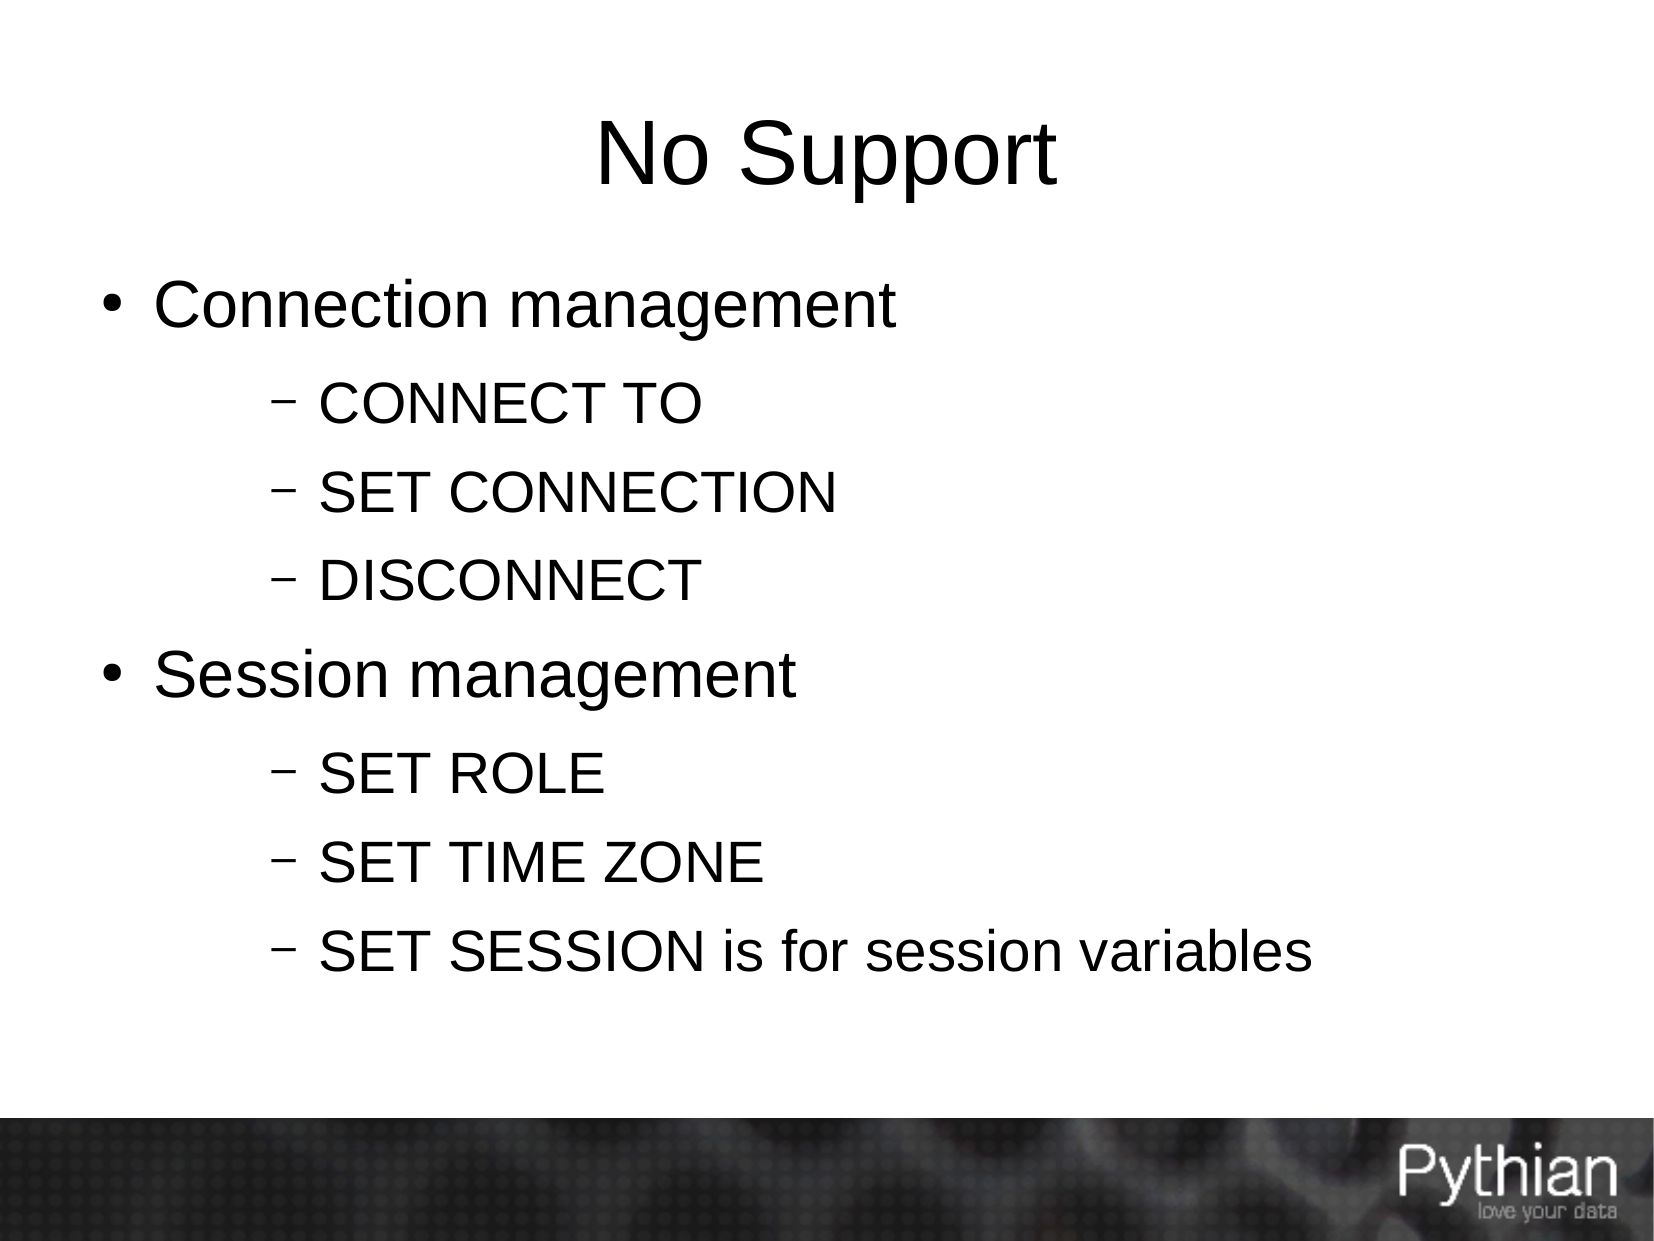

# No Support
Connection management
CONNECT TO
SET CONNECTION
DISCONNECT
Session management
SET ROLE
SET TIME ZONE
SET SESSION is for session variables